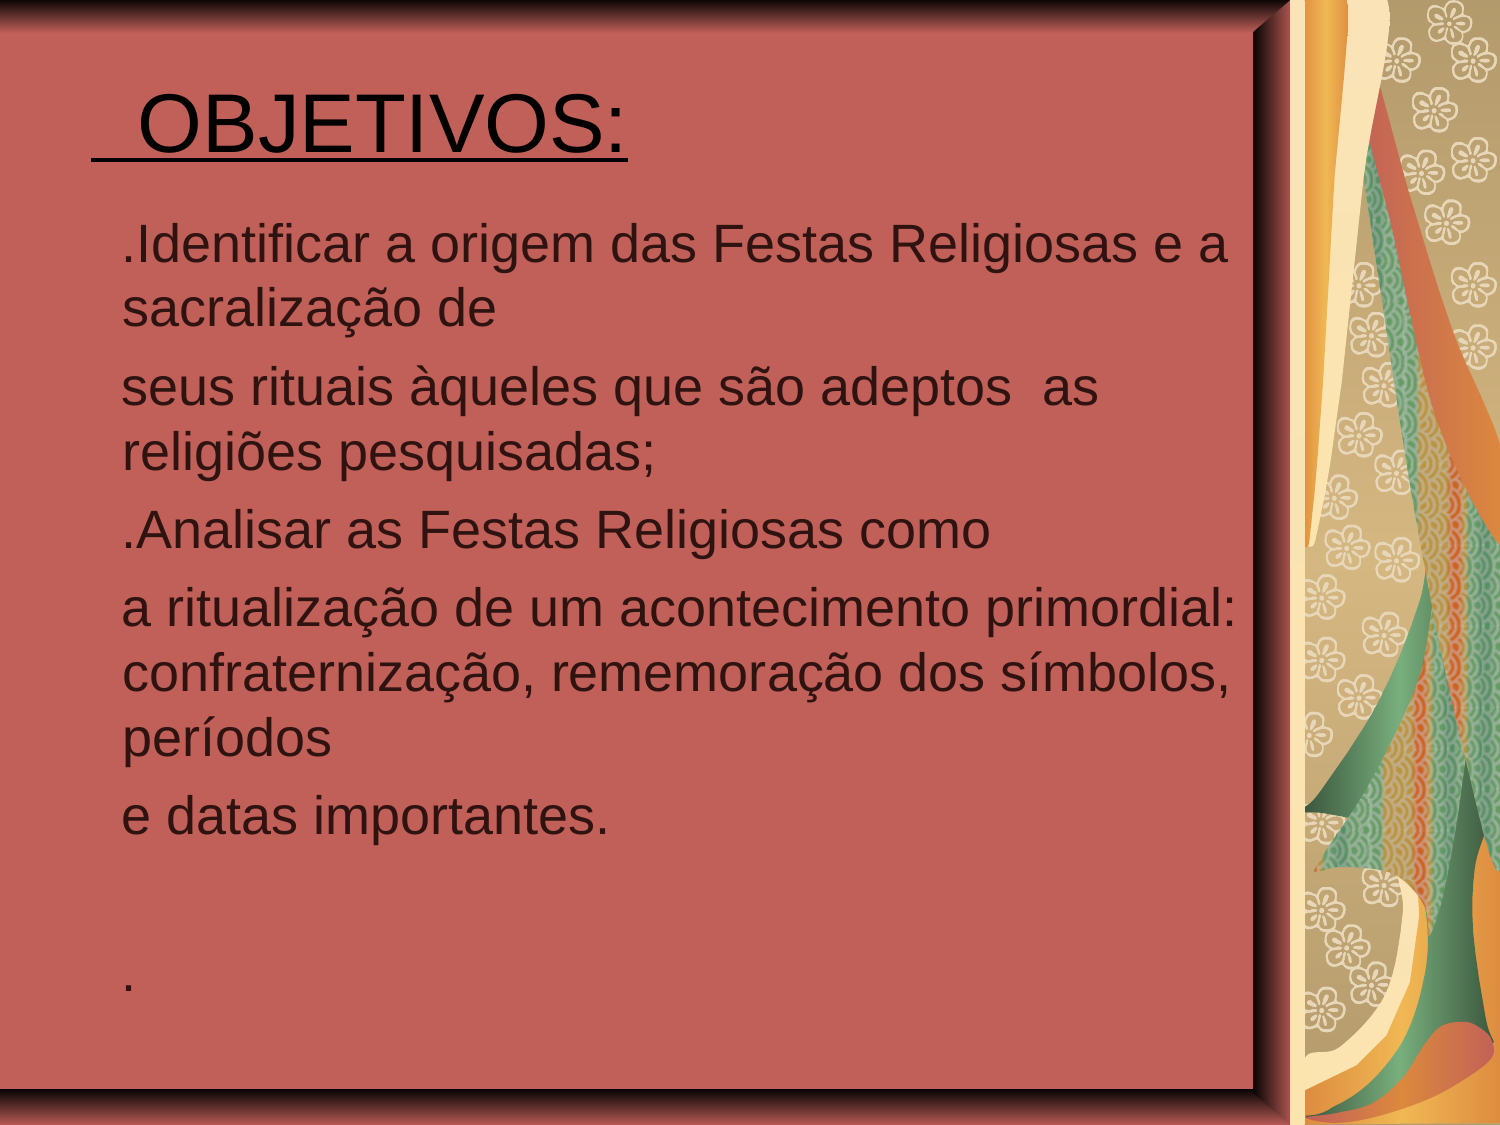

OBJETIVOS:
# .Identificar a origem das Festas Religiosas e a sacralização de
 seus rituais àqueles que são adeptos as religiões pesquisadas;
 .Analisar as Festas Religiosas como
 a ritualização de um acontecimento primordial: confraternização, rememoração dos símbolos, períodos
 e datas importantes.
 .